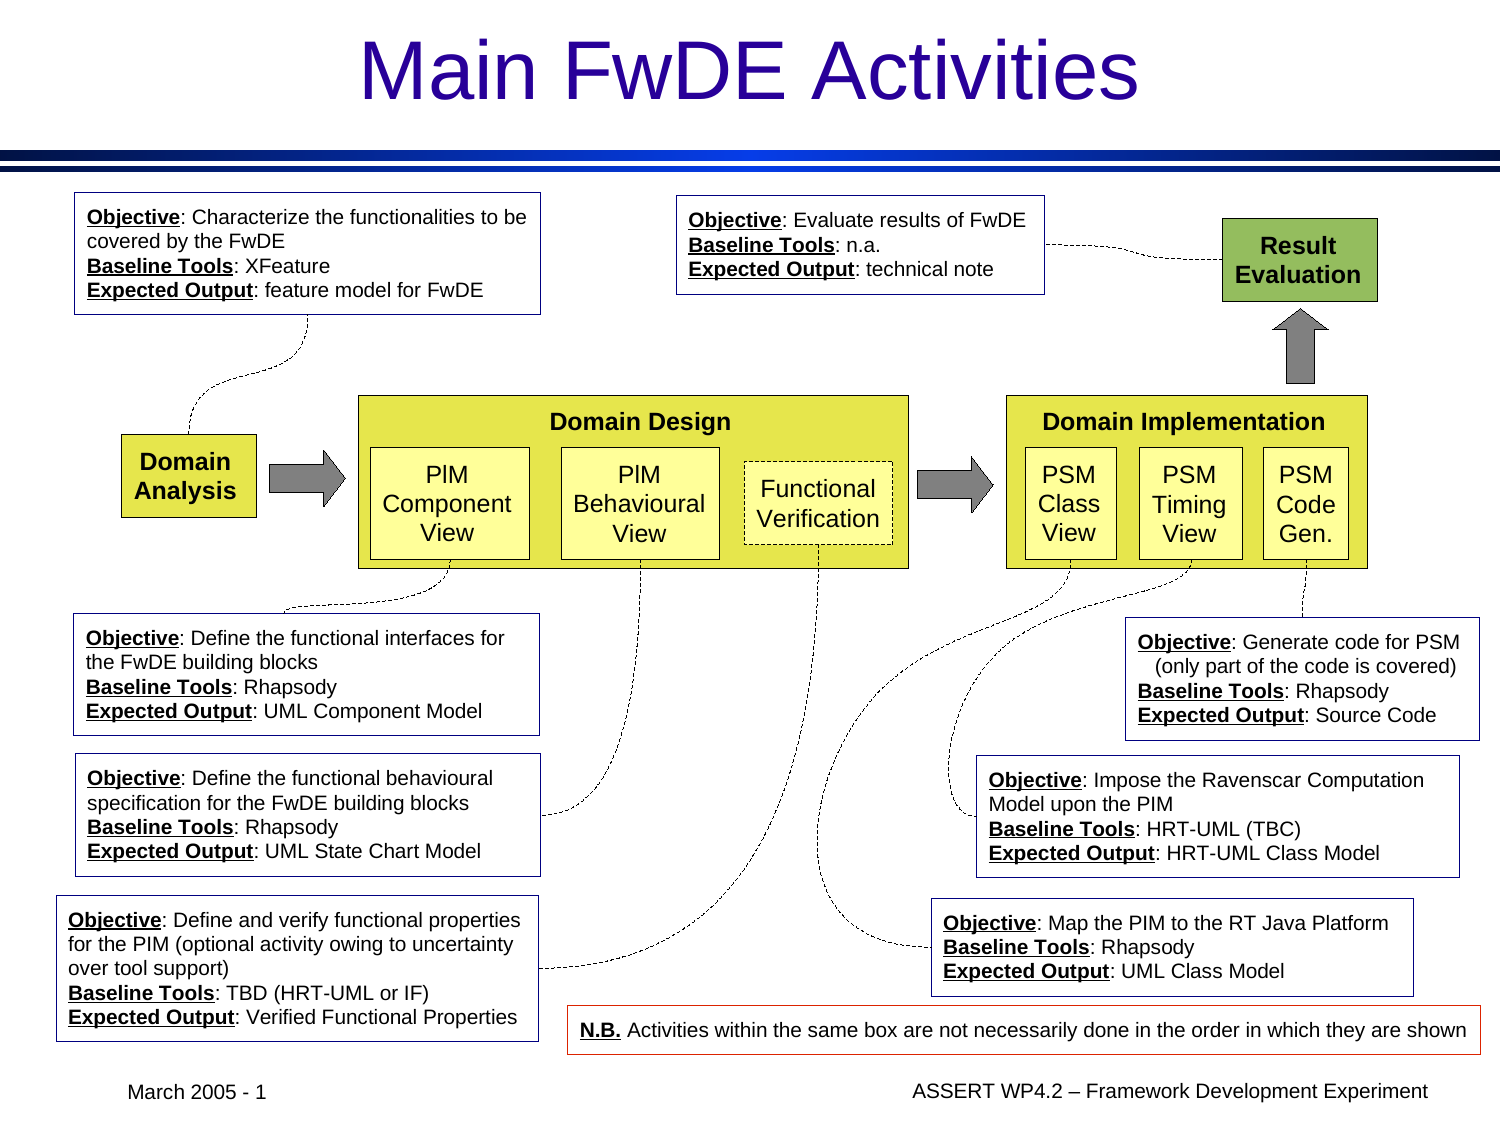

# Main FwDE Activities
Objective: Characterize the functionalities to be covered by the FwDE
Baseline Tools: XFeature
Expected Output: feature model for FwDE
Objective: Evaluate results of FwDE
Baseline Tools: n.a.
Expected Output: technical note
Result Evaluation
Domain Design
Domain Implementation
Domain Analysis
PlM
Component View
PSM
Class View
PlM
Behavioural View
PSM
Timing View
PSM
Code Gen.
Functional
Verification
Objective: Define the functional interfaces for the FwDE building blocks
Baseline Tools: Rhapsody
Expected Output: UML Component Model
Objective: Generate code for PSM
 (only part of the code is covered)
Baseline Tools: Rhapsody
Expected Output: Source Code
Objective: Define the functional behavioural specification for the FwDE building blocks
Baseline Tools: Rhapsody
Expected Output: UML State Chart Model
Objective: Impose the Ravenscar Computation Model upon the PIM
Baseline Tools: HRT-UML (TBC)
Expected Output: HRT-UML Class Model
Objective: Define and verify functional properties for the PIM (optional activity owing to uncertainty over tool support)
Baseline Tools: TBD (HRT-UML or IF)
Expected Output: Verified Functional Properties
Objective: Map the PIM to the RT Java Platform
Baseline Tools: Rhapsody
Expected Output: UML Class Model
N.B. Activities within the same box are not necessarily done in the order in which they are shown